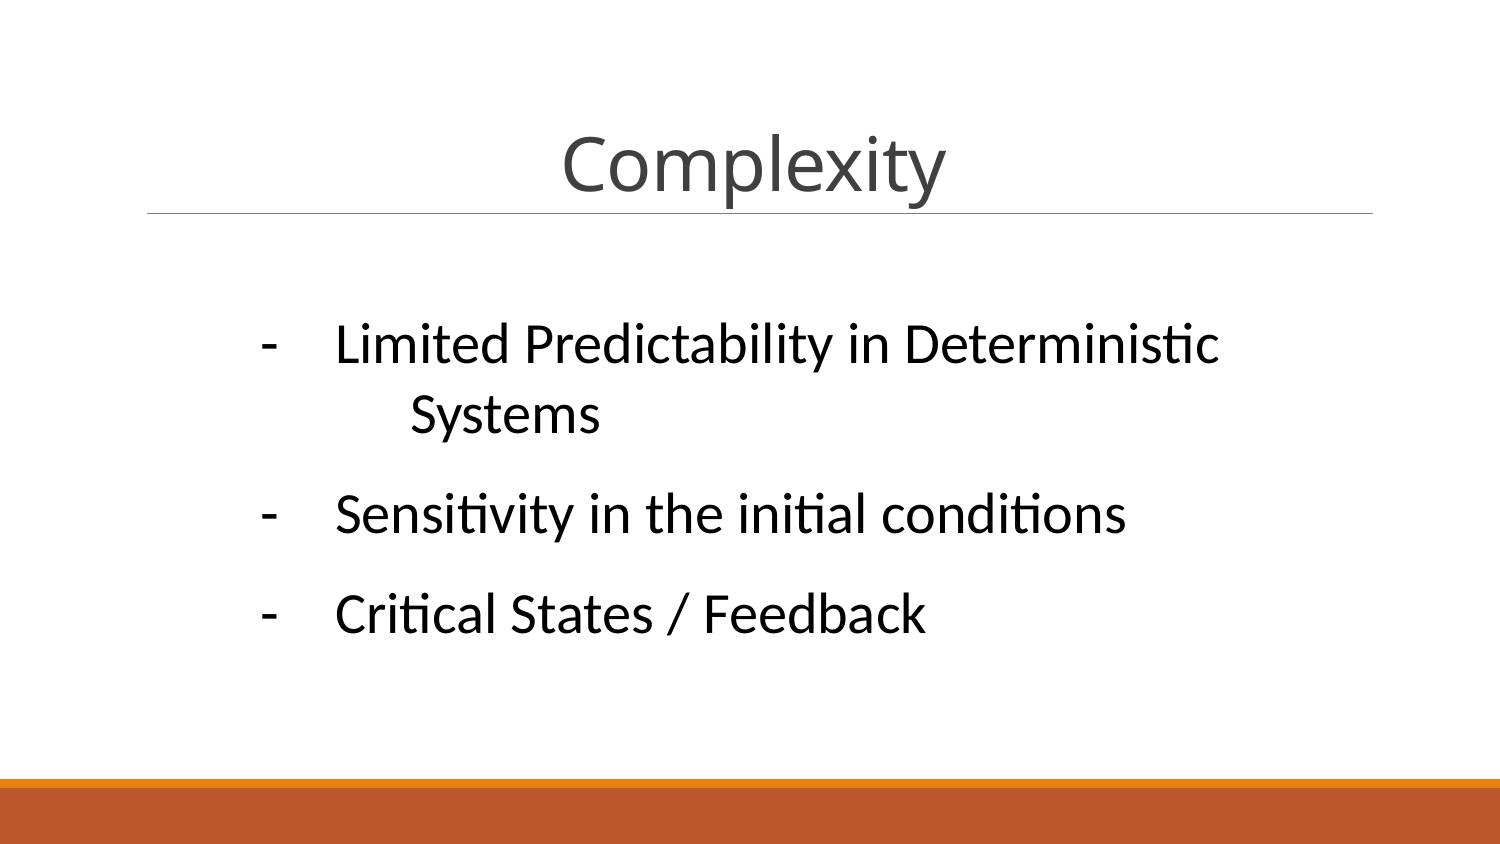

# Complexity
Limited Predictability in Deterministic Systems
Sensitivity in the initial conditions
Critical States / Feedback